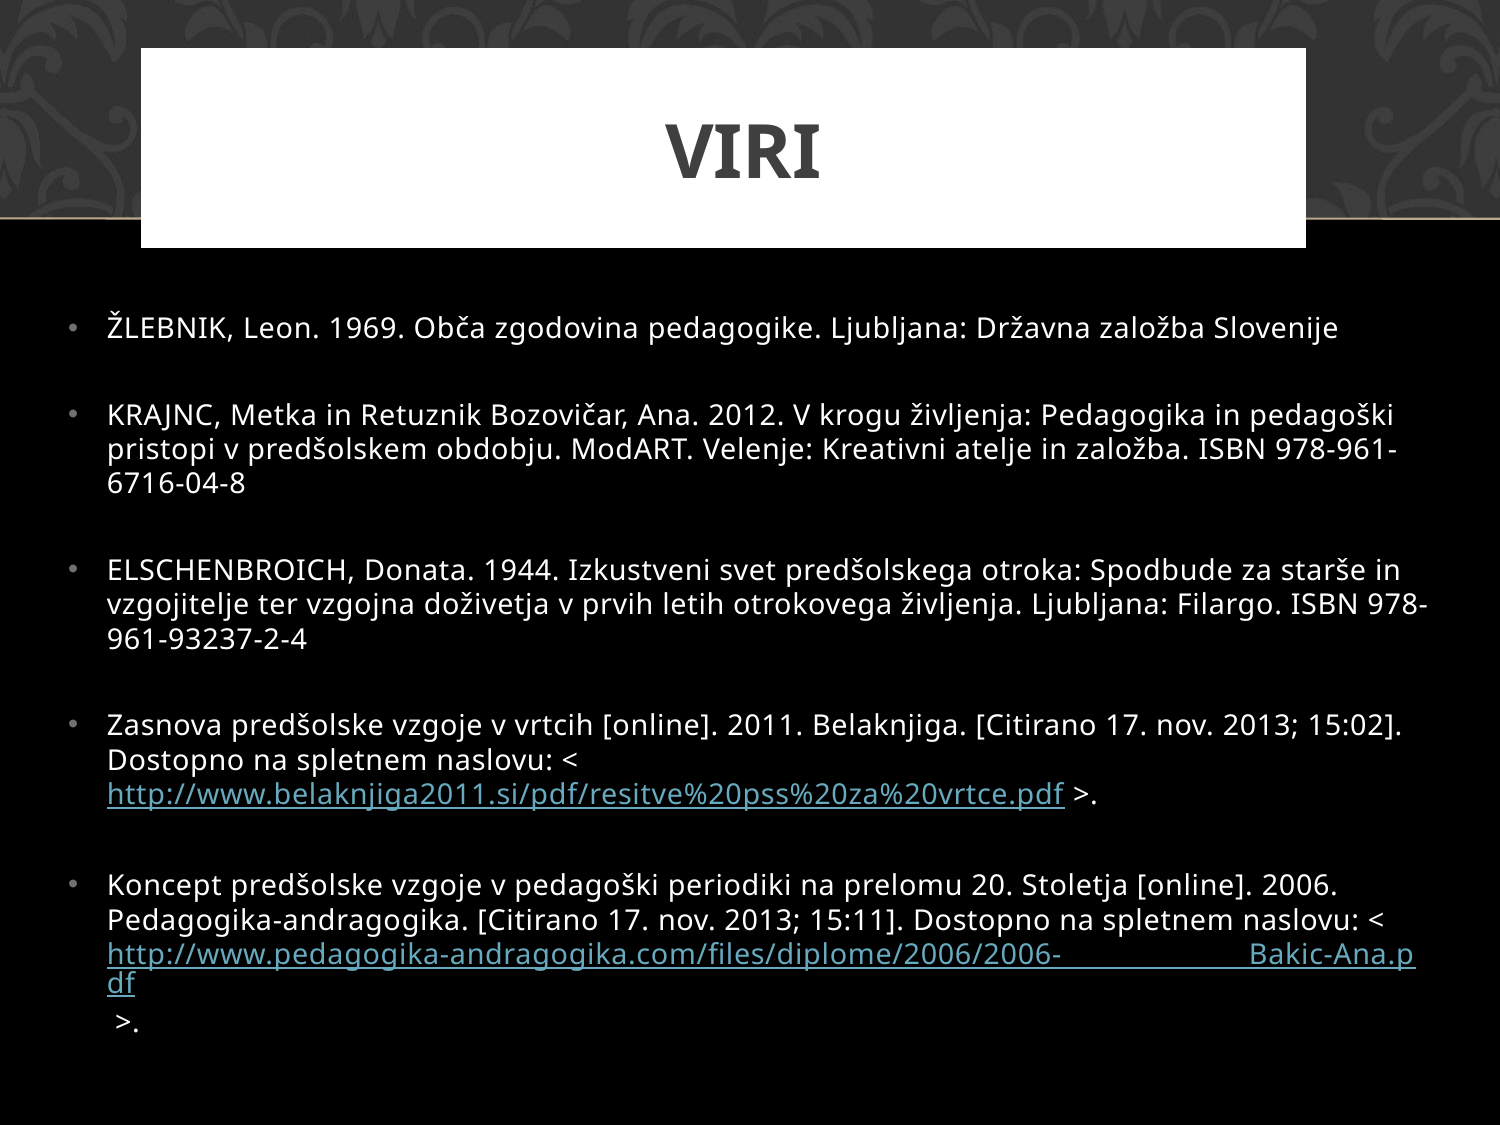

VIRI
# ŽLEBNIK, Leon. 1969. Obča zgodovina pedagogike. Ljubljana: Državna založba Slovenije
KRAJNC, Metka in Retuznik Bozovičar, Ana. 2012. V krogu življenja: Pedagogika in pedagoški pristopi v predšolskem obdobju. ModART. Velenje: Kreativni atelje in založba. ISBN 978-961-6716-04-8
ELSCHENBROICH, Donata. 1944. Izkustveni svet predšolskega otroka: Spodbude za starše in vzgojitelje ter vzgojna doživetja v prvih letih otrokovega življenja. Ljubljana: Filargo. ISBN 978-961-93237-2-4
Zasnova predšolske vzgoje v vrtcih [online]. 2011. Belaknjiga. [Citirano 17. nov. 2013; 15:02]. Dostopno na spletnem naslovu: < http://www.belaknjiga2011.si/pdf/resitve%20pss%20za%20vrtce.pdf >.
Koncept predšolske vzgoje v pedagoški periodiki na prelomu 20. Stoletja [online]. 2006. Pedagogika-andragogika. [Citirano 17. nov. 2013; 15:11]. Dostopno na spletnem naslovu: < http://www.pedagogika-andragogika.com/files/diplome/2006/2006- Bakic-Ana.pdf >.